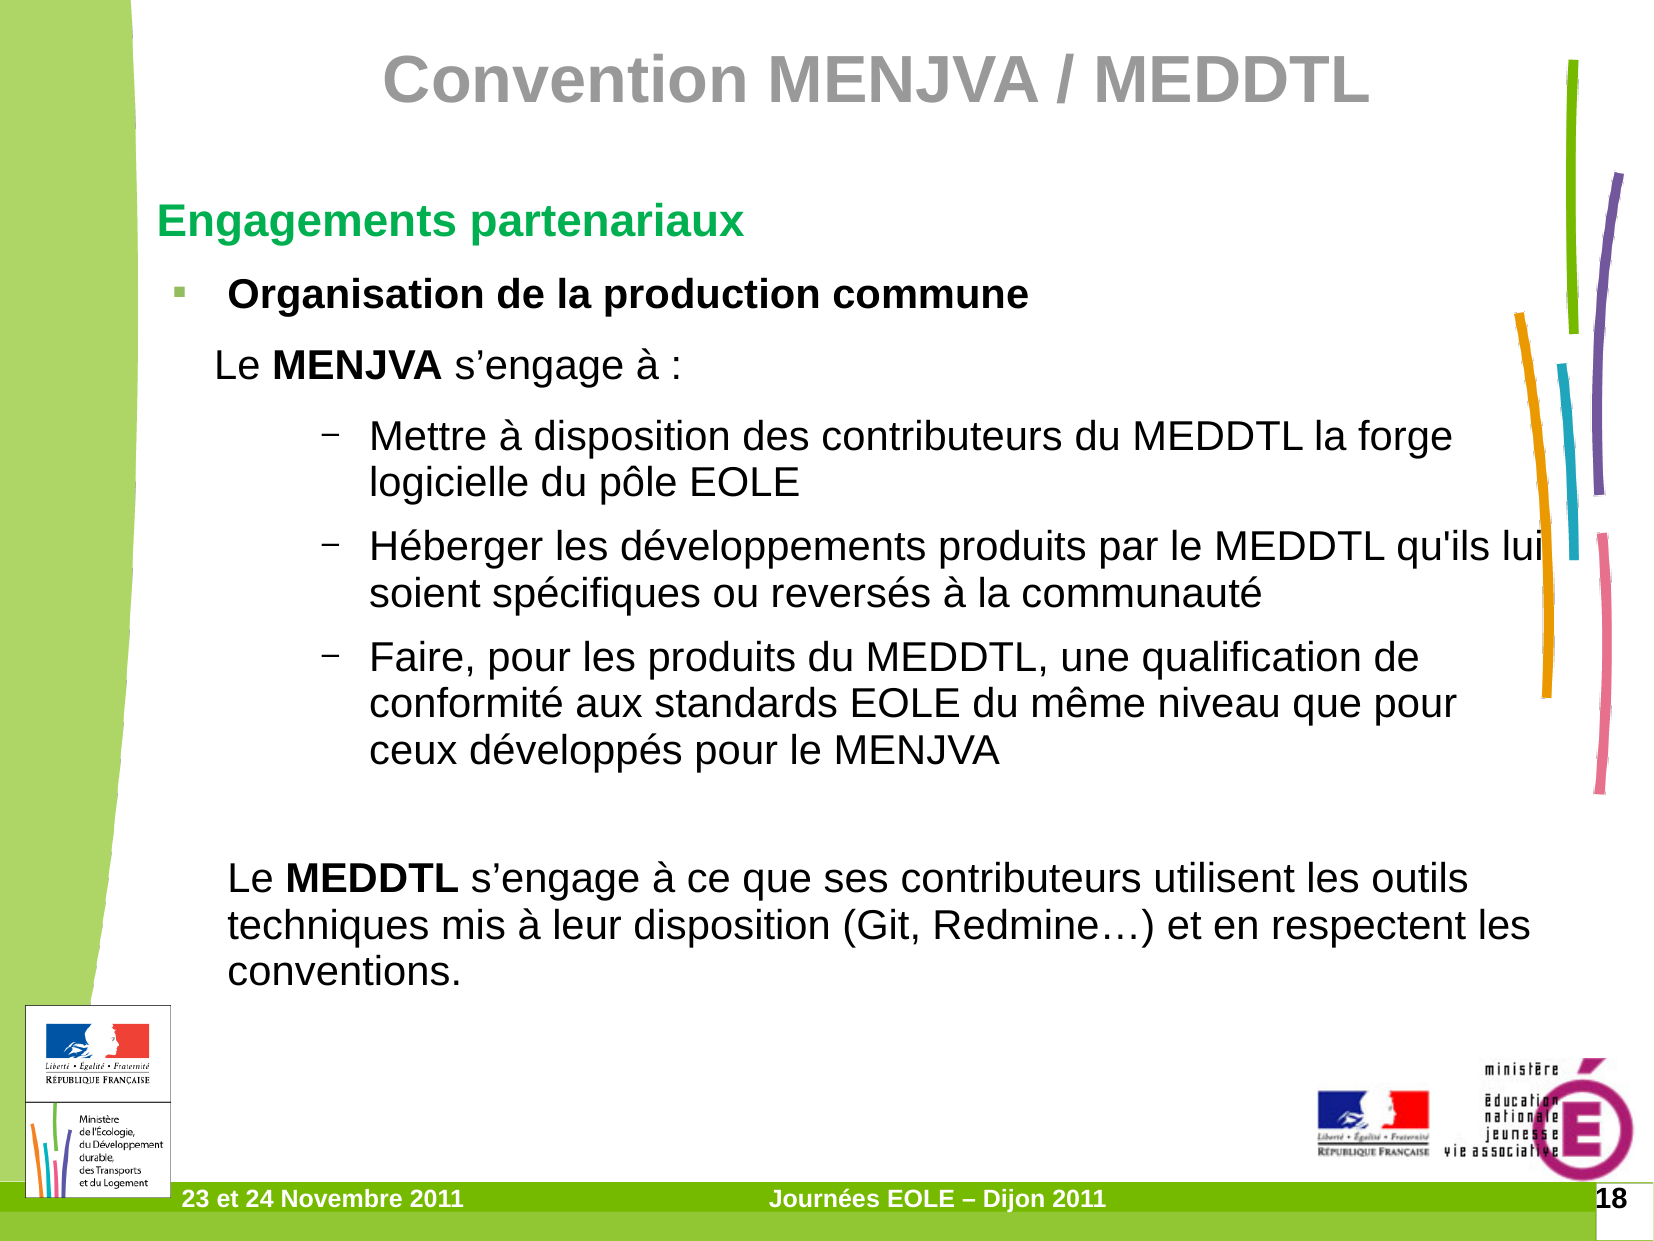

# Convention MENJVA / MEDDTL
Engagements partenariaux
Organisation de la production commune
 Le MENJVA s’engage à :
Mettre à disposition des contributeurs du MEDDTL la forge logicielle du pôle EOLE
Héberger les développements produits par le MEDDTL qu'ils lui soient spécifiques ou reversés à la communauté
Faire, pour les produits du MEDDTL, une qualification de conformité aux standards EOLE du même niveau que pour ceux développés pour le MENJVA
Le MEDDTL s’engage à ce que ses contributeurs utilisent les outils techniques mis à leur disposition (Git, Redmine…) et en respectent les conventions.
18
 SG/SPSSI/PSI septembre 2011
Schéma directeur des SI